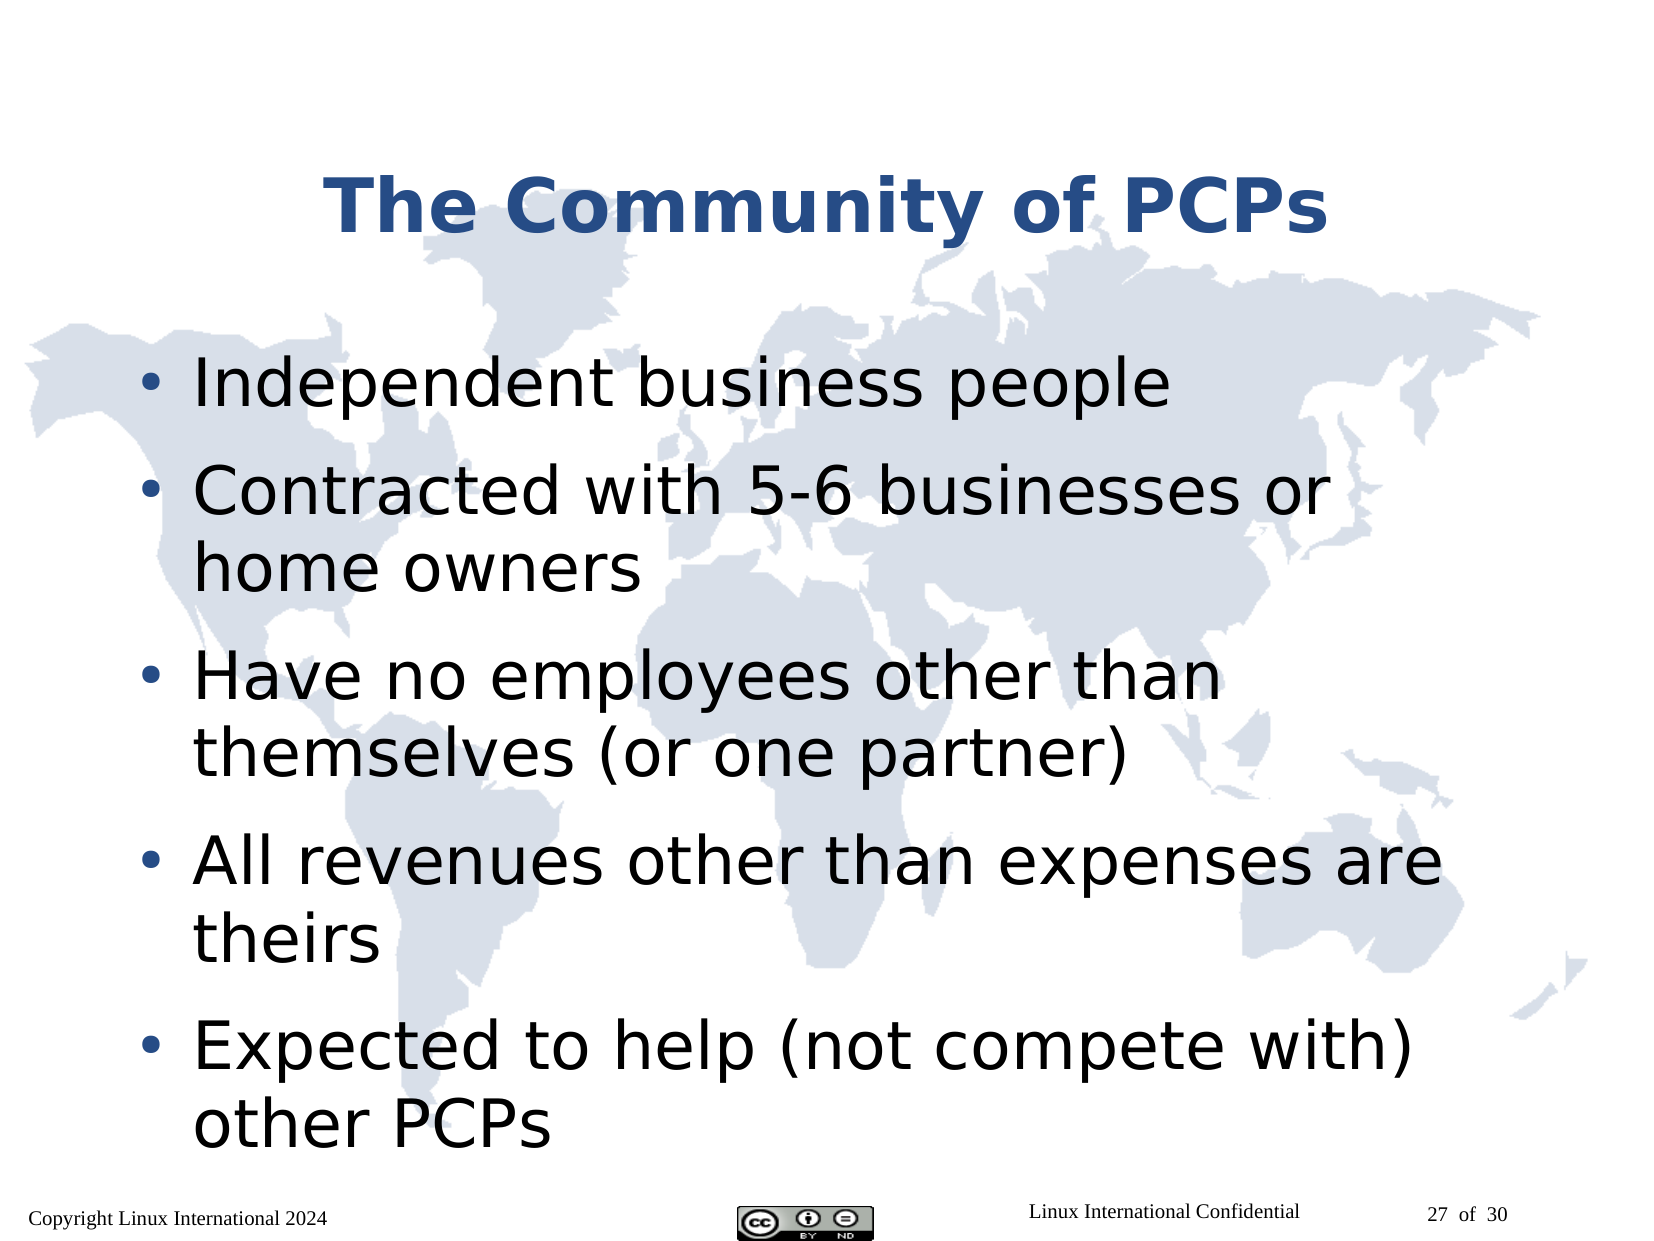

# The Community of PCPs
Independent business people
Contracted with 5-6 businesses or home owners
Have no employees other than themselves (or one partner)
All revenues other than expenses are theirs
Expected to help (not compete with) other PCPs